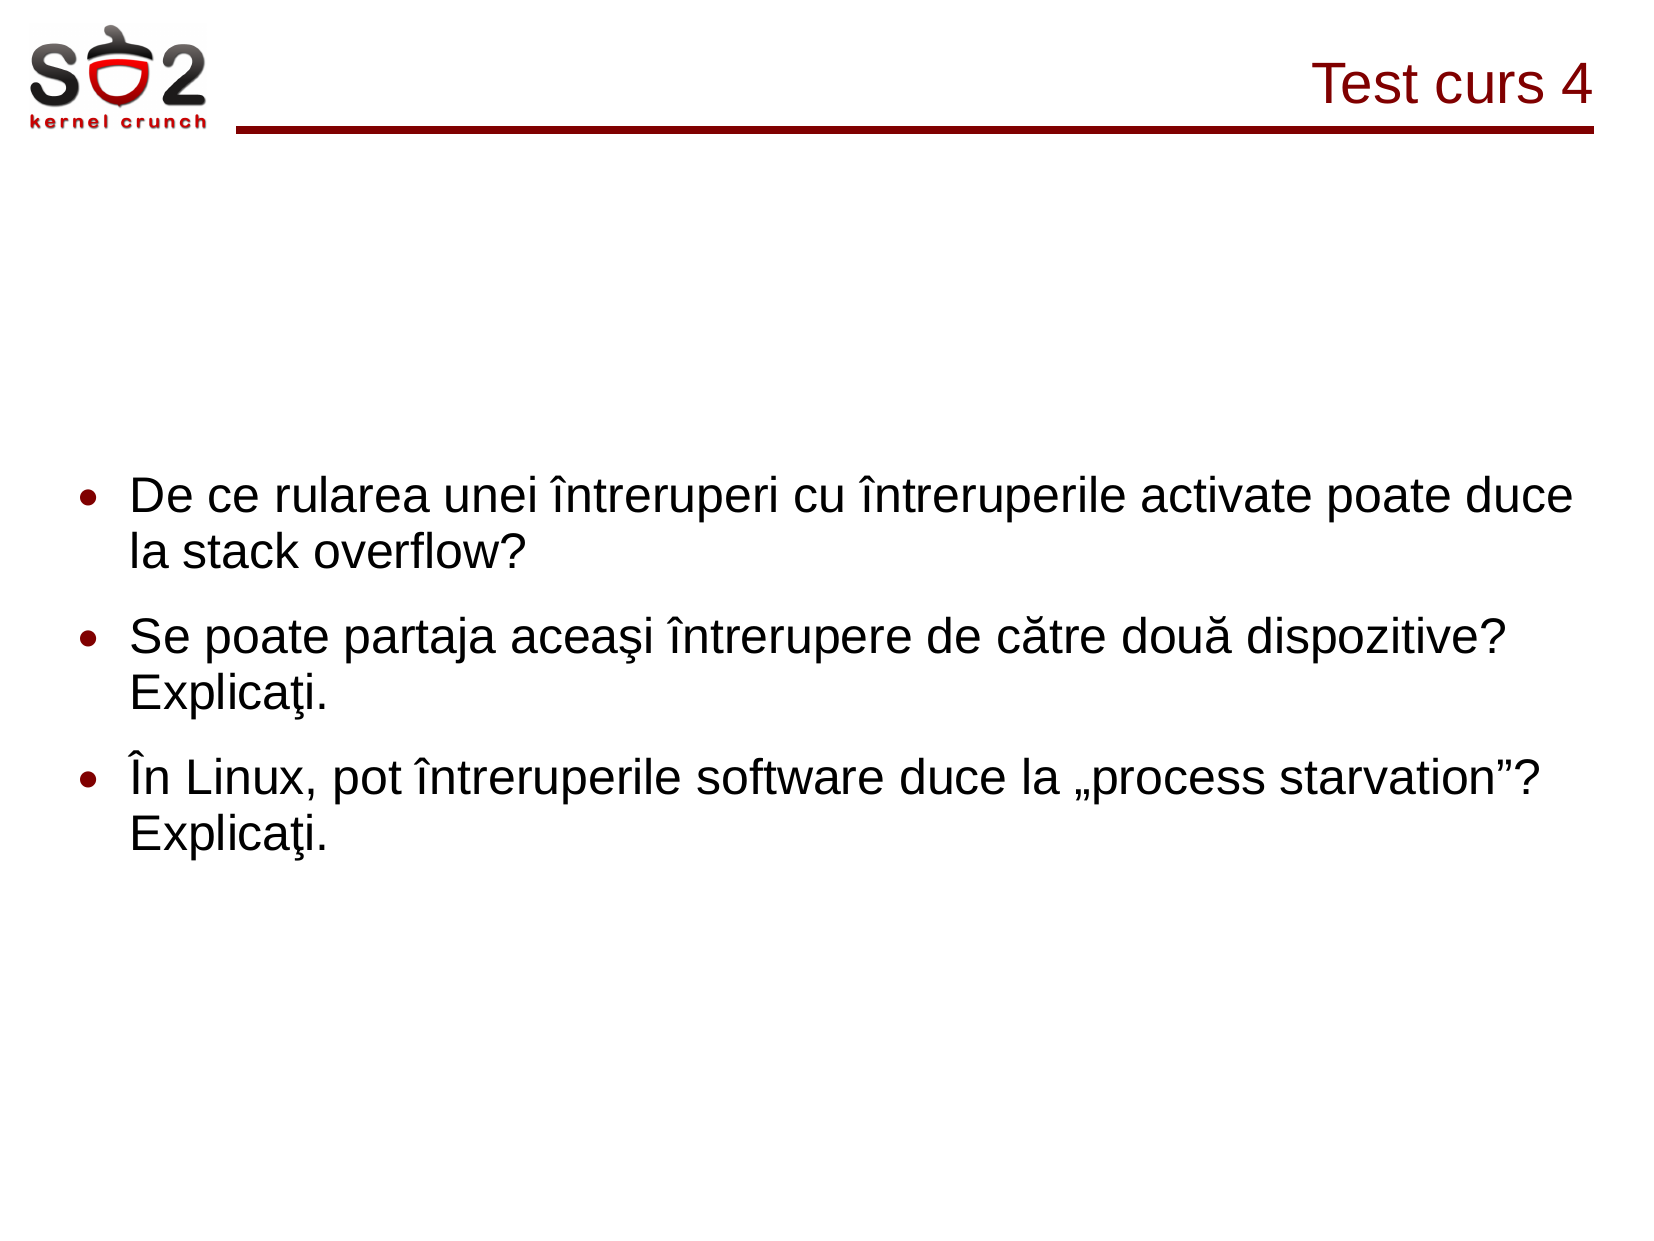

# Test curs 4
De ce rularea unei întreruperi cu întreruperile activate poate duce la stack overflow?
Se poate partaja aceaşi întrerupere de către două dispozitive? Explicaţi.
În Linux, pot întreruperile software duce la „process starvation”? Explicaţi.